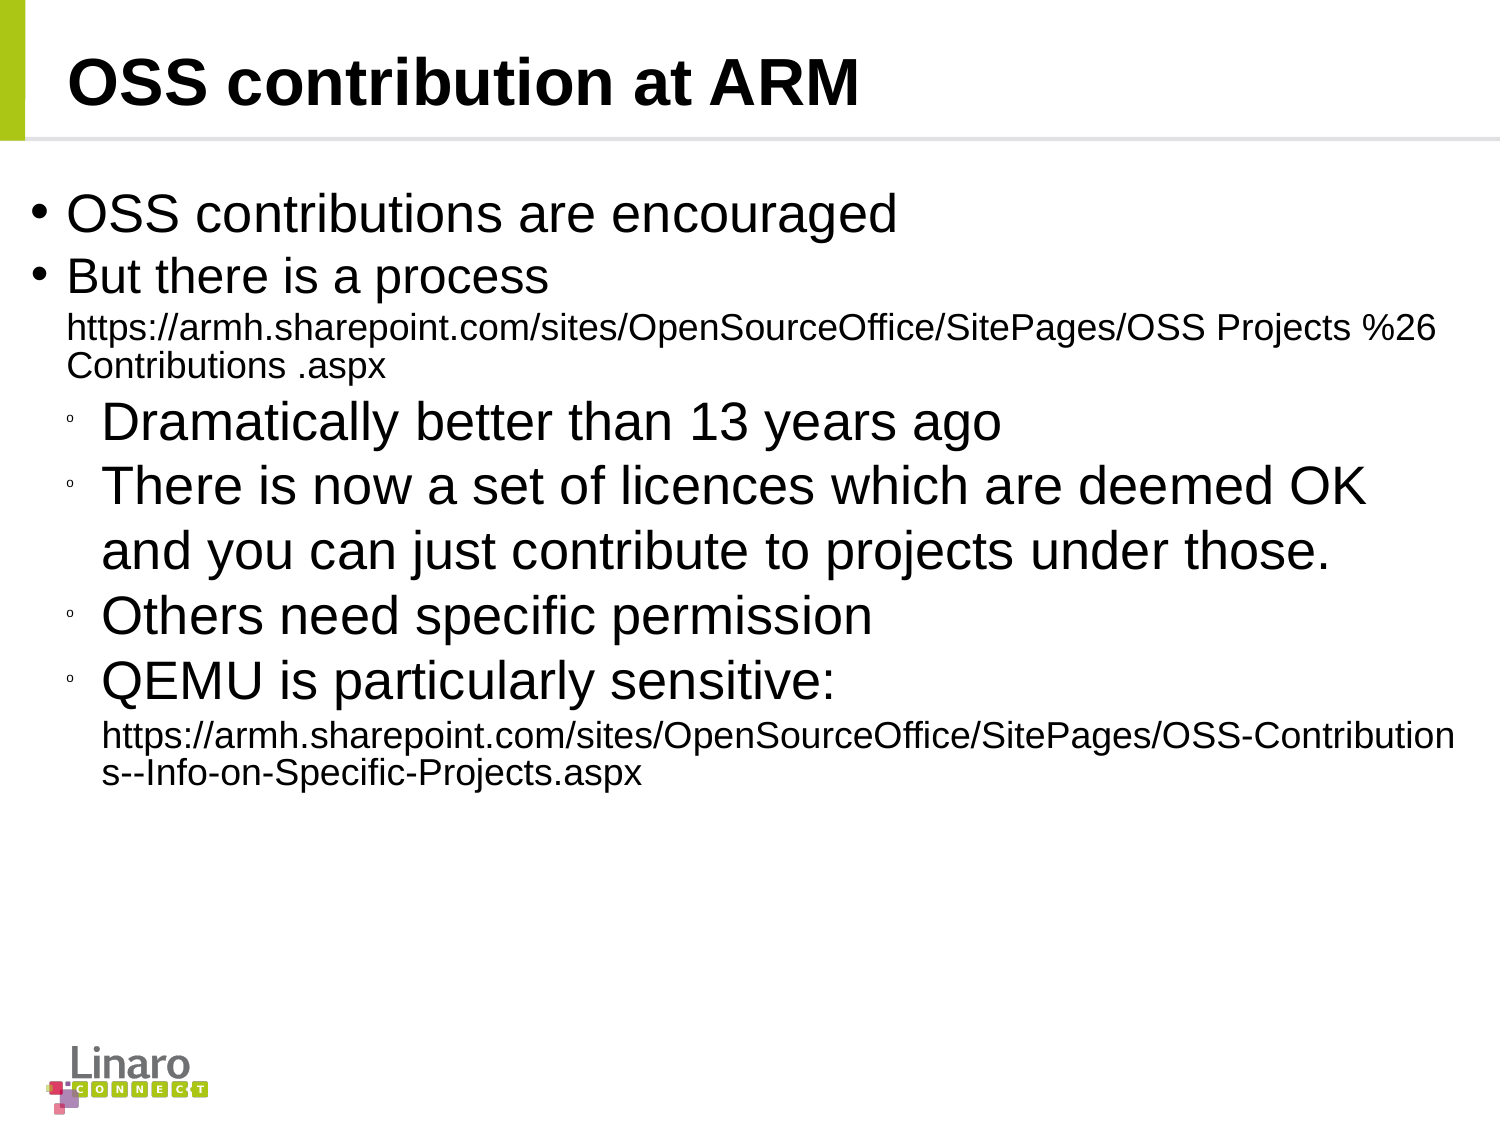

OSS contribution at ARM
OSS contributions are encouraged
But there is a process	https://armh.sharepoint.com/sites/OpenSourceOffice/SitePages/OSS Projects %26 Contributions .aspx
Dramatically better than 13 years ago
There is now a set of licences which are deemed OK and you can just contribute to projects under those.
Others need specific permission
QEMU is particularly sensitive:
https://armh.sharepoint.com/sites/OpenSourceOffice/SitePages/OSS-Contributions--Info-on-Specific-Projects.aspx